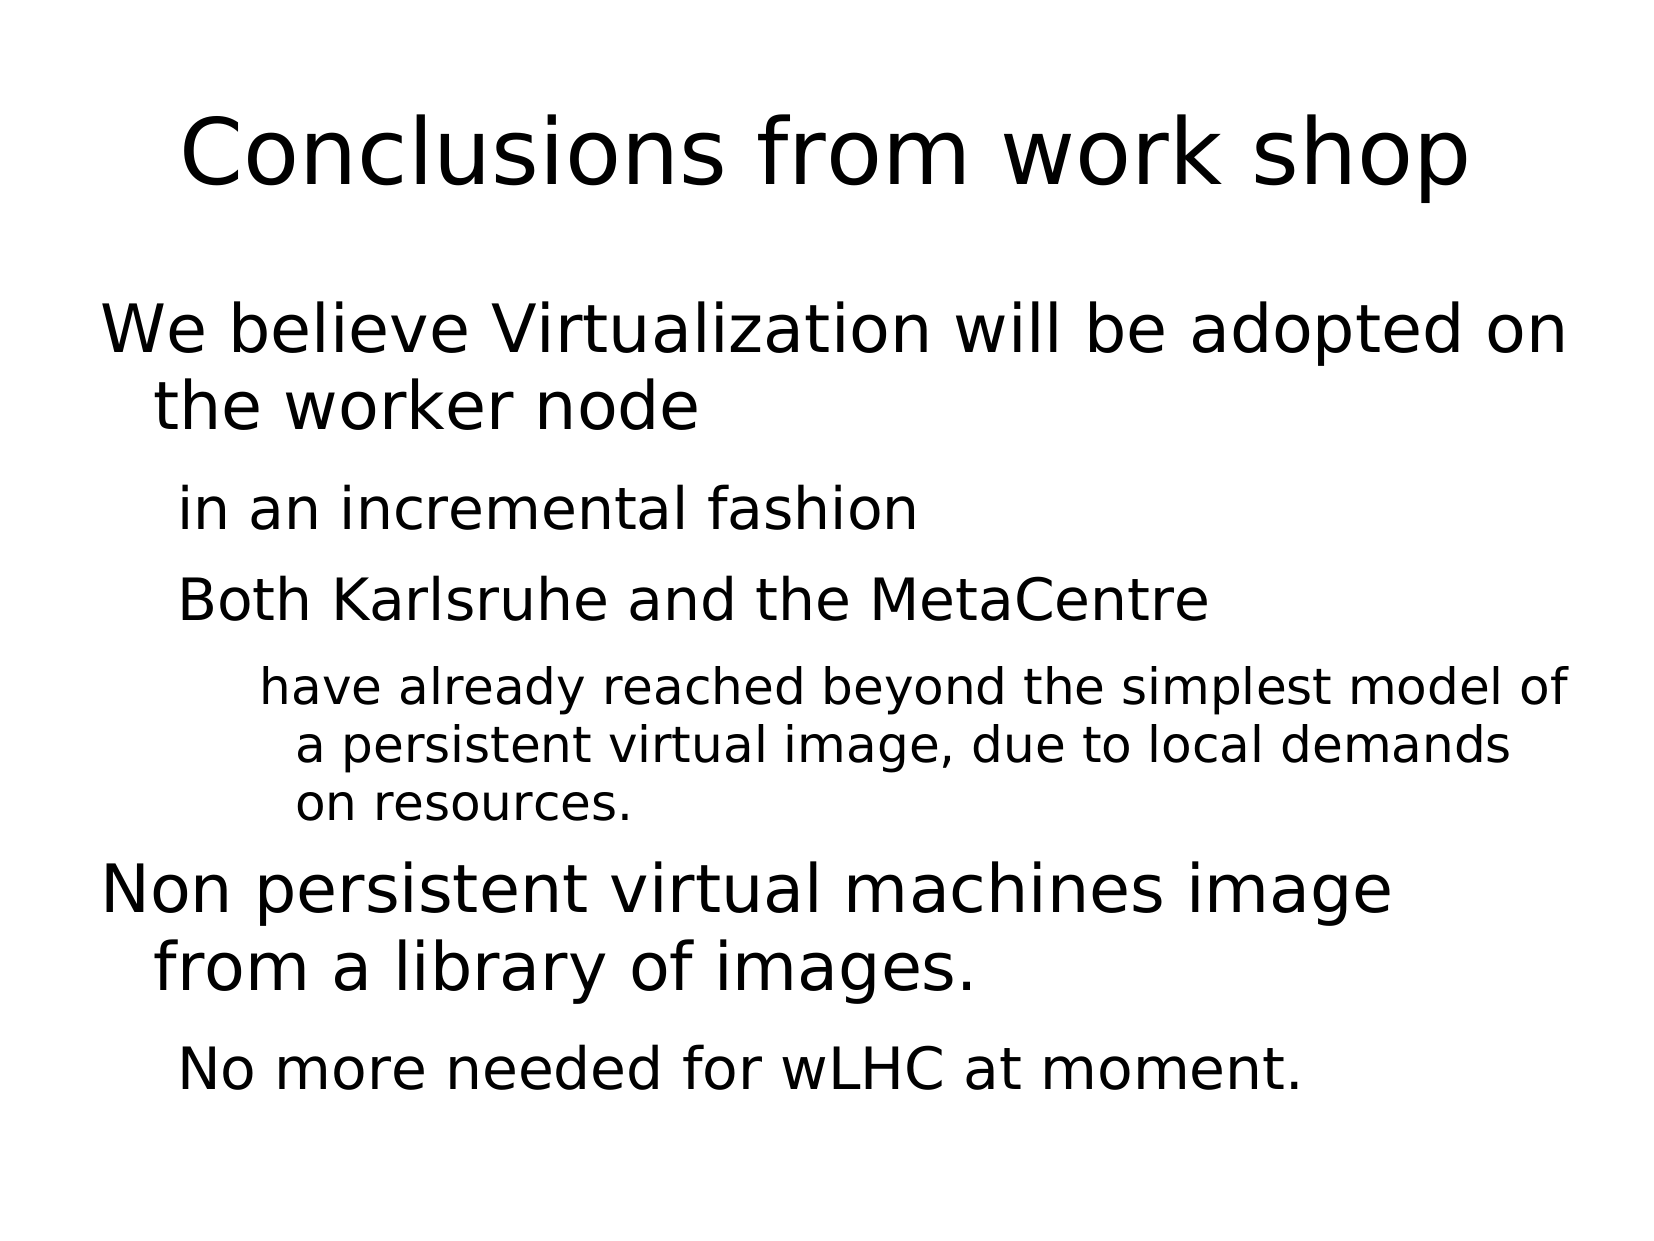

# Conclusions from work shop
We believe Virtualization will be adopted on the worker node
in an incremental fashion
Both Karlsruhe and the MetaCentre
have already reached beyond the simplest model of a persistent virtual image, due to local demands on resources.
Non persistent virtual machines image from a library of images.
No more needed for wLHC at moment.